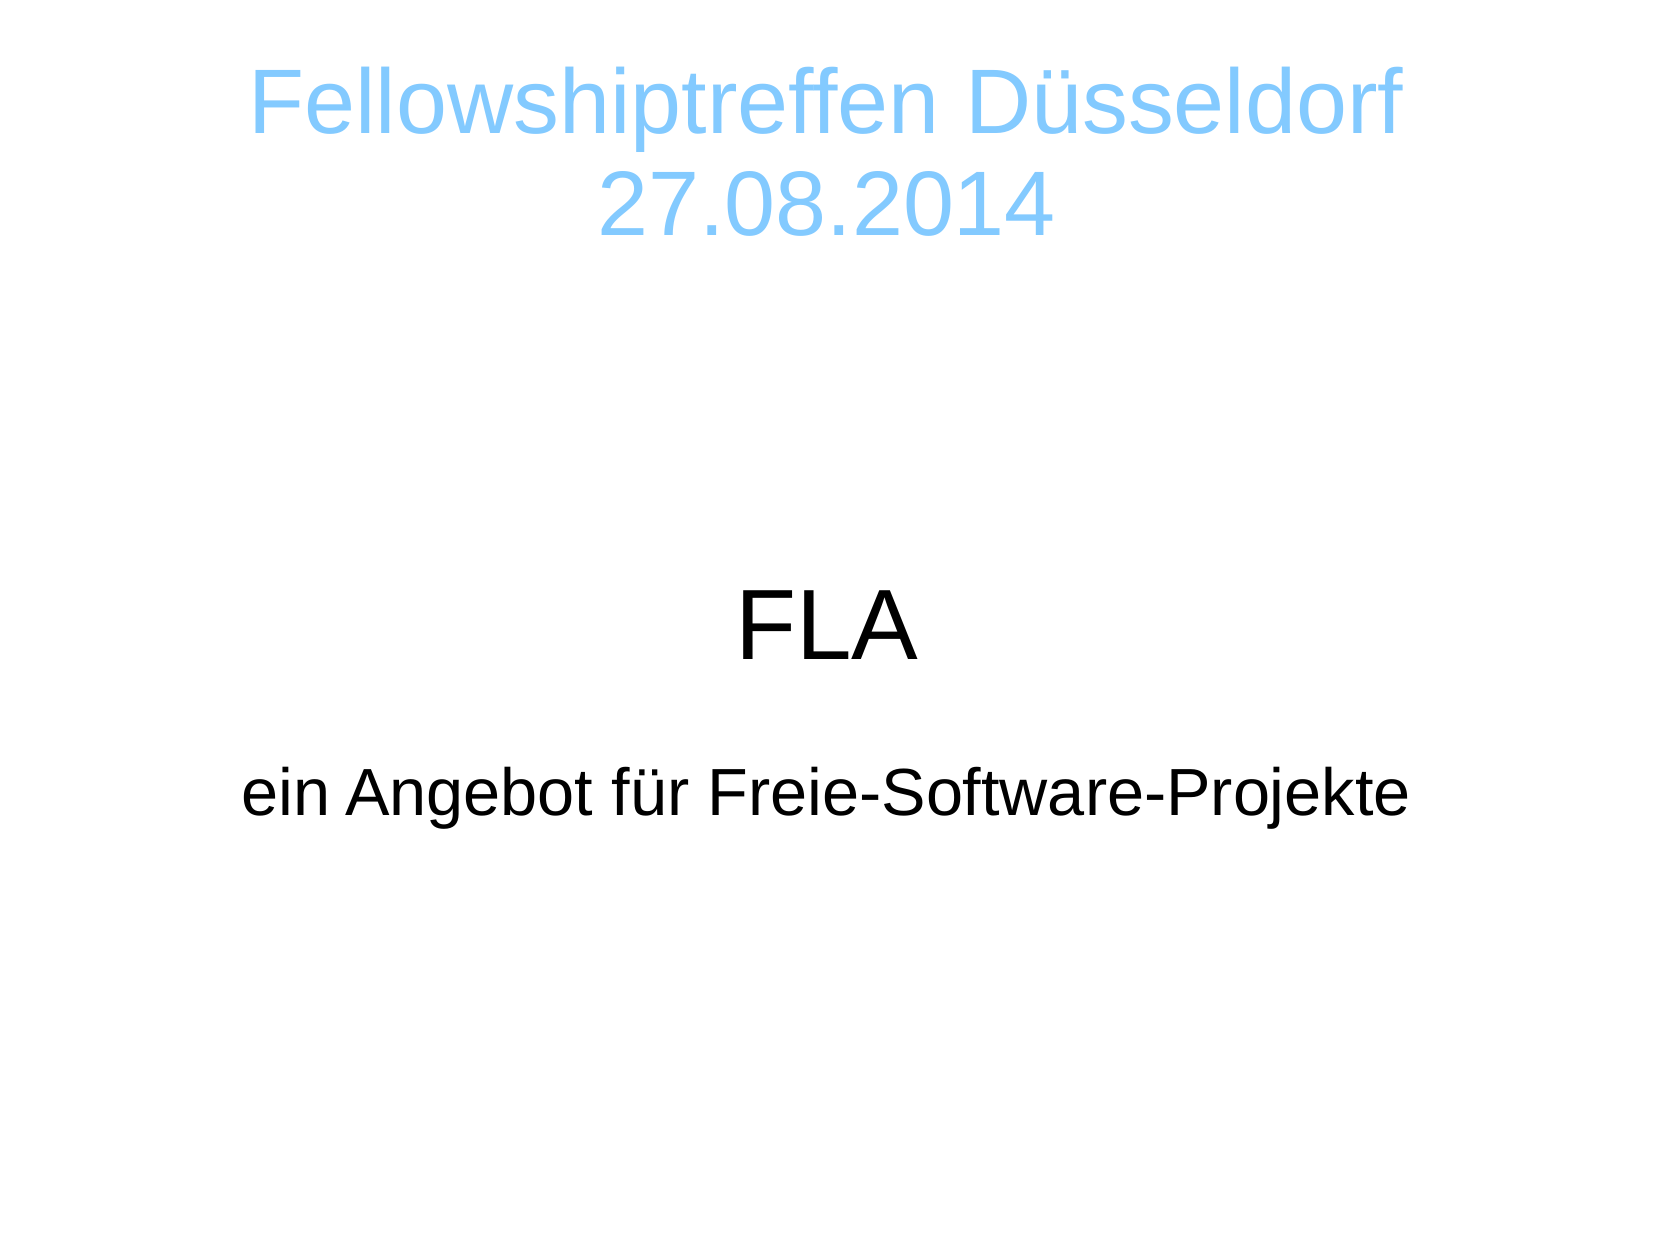

# Fellowshiptreffen Düsseldorf 27.08.2014
FLA
ein Angebot für Freie-Software-Projekte